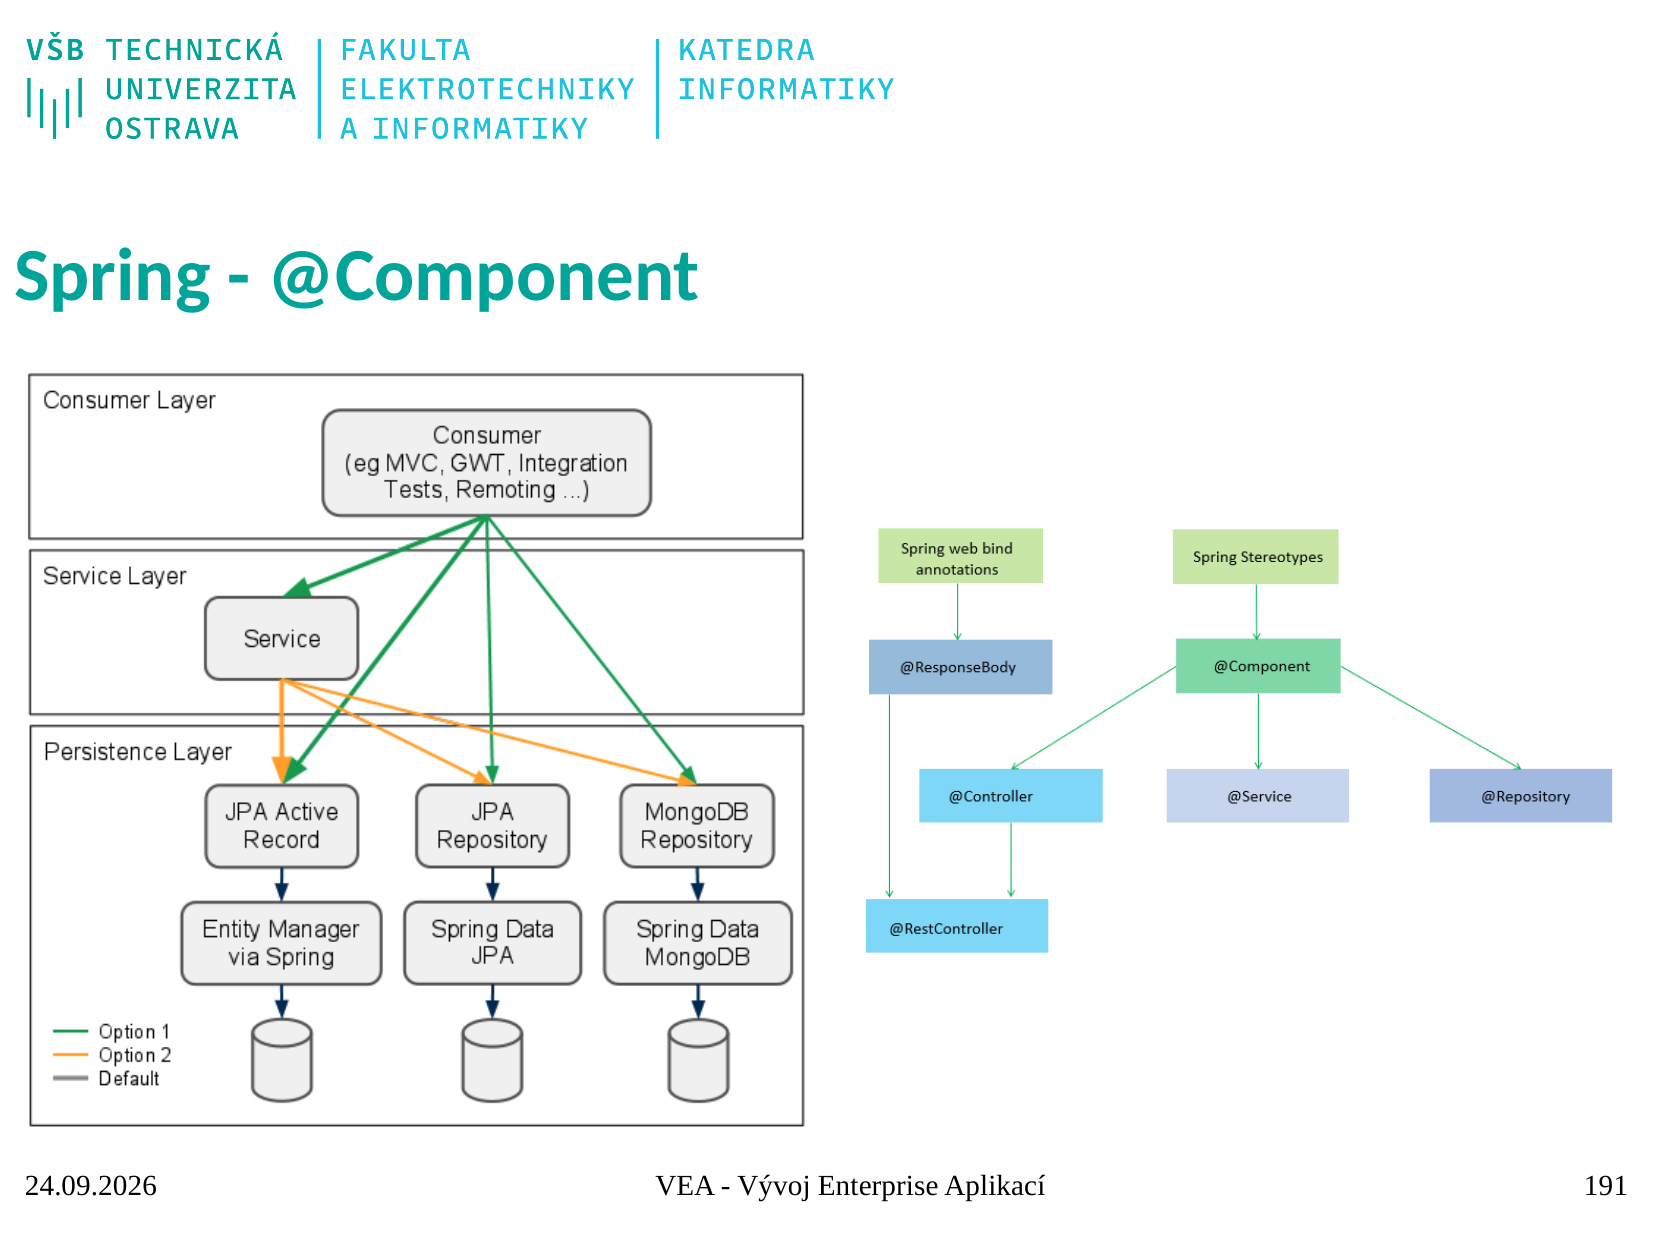

# Spring - @Component
VEA - Vývoj Enterprise Aplikací
191